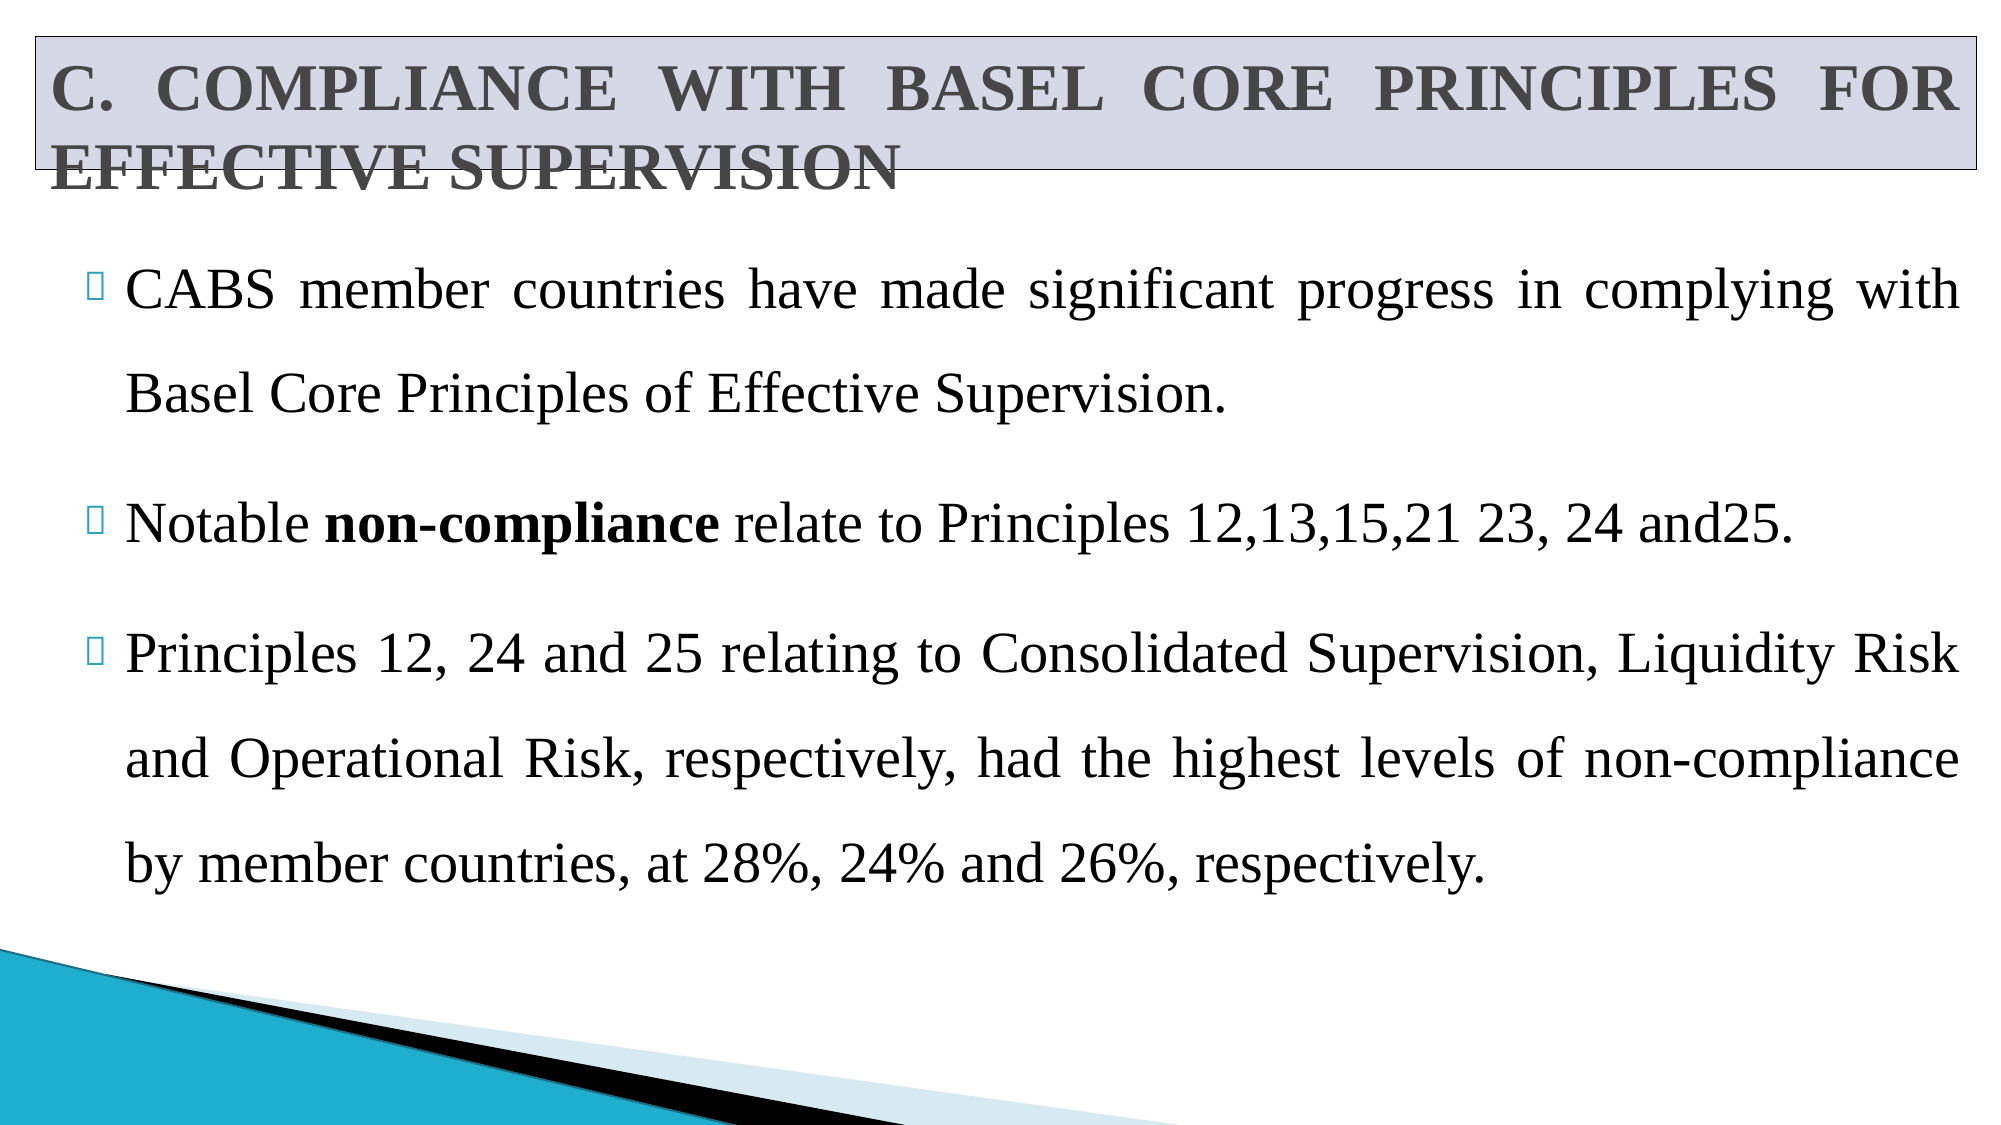

# C. COMPLIANCE WITH BASEL CORE PRINCIPLES FOR EFFECTIVE SUPERVISION
CABS member countries have made significant progress in complying with Basel Core Principles of Effective Supervision.
Notable non-compliance relate to Principles 12,13,15,21 23, 24 and25.
Principles 12, 24 and 25 relating to Consolidated Supervision, Liquidity Risk and Operational Risk, respectively, had the highest levels of non-compliance by member countries, at 28%, 24% and 26%, respectively.